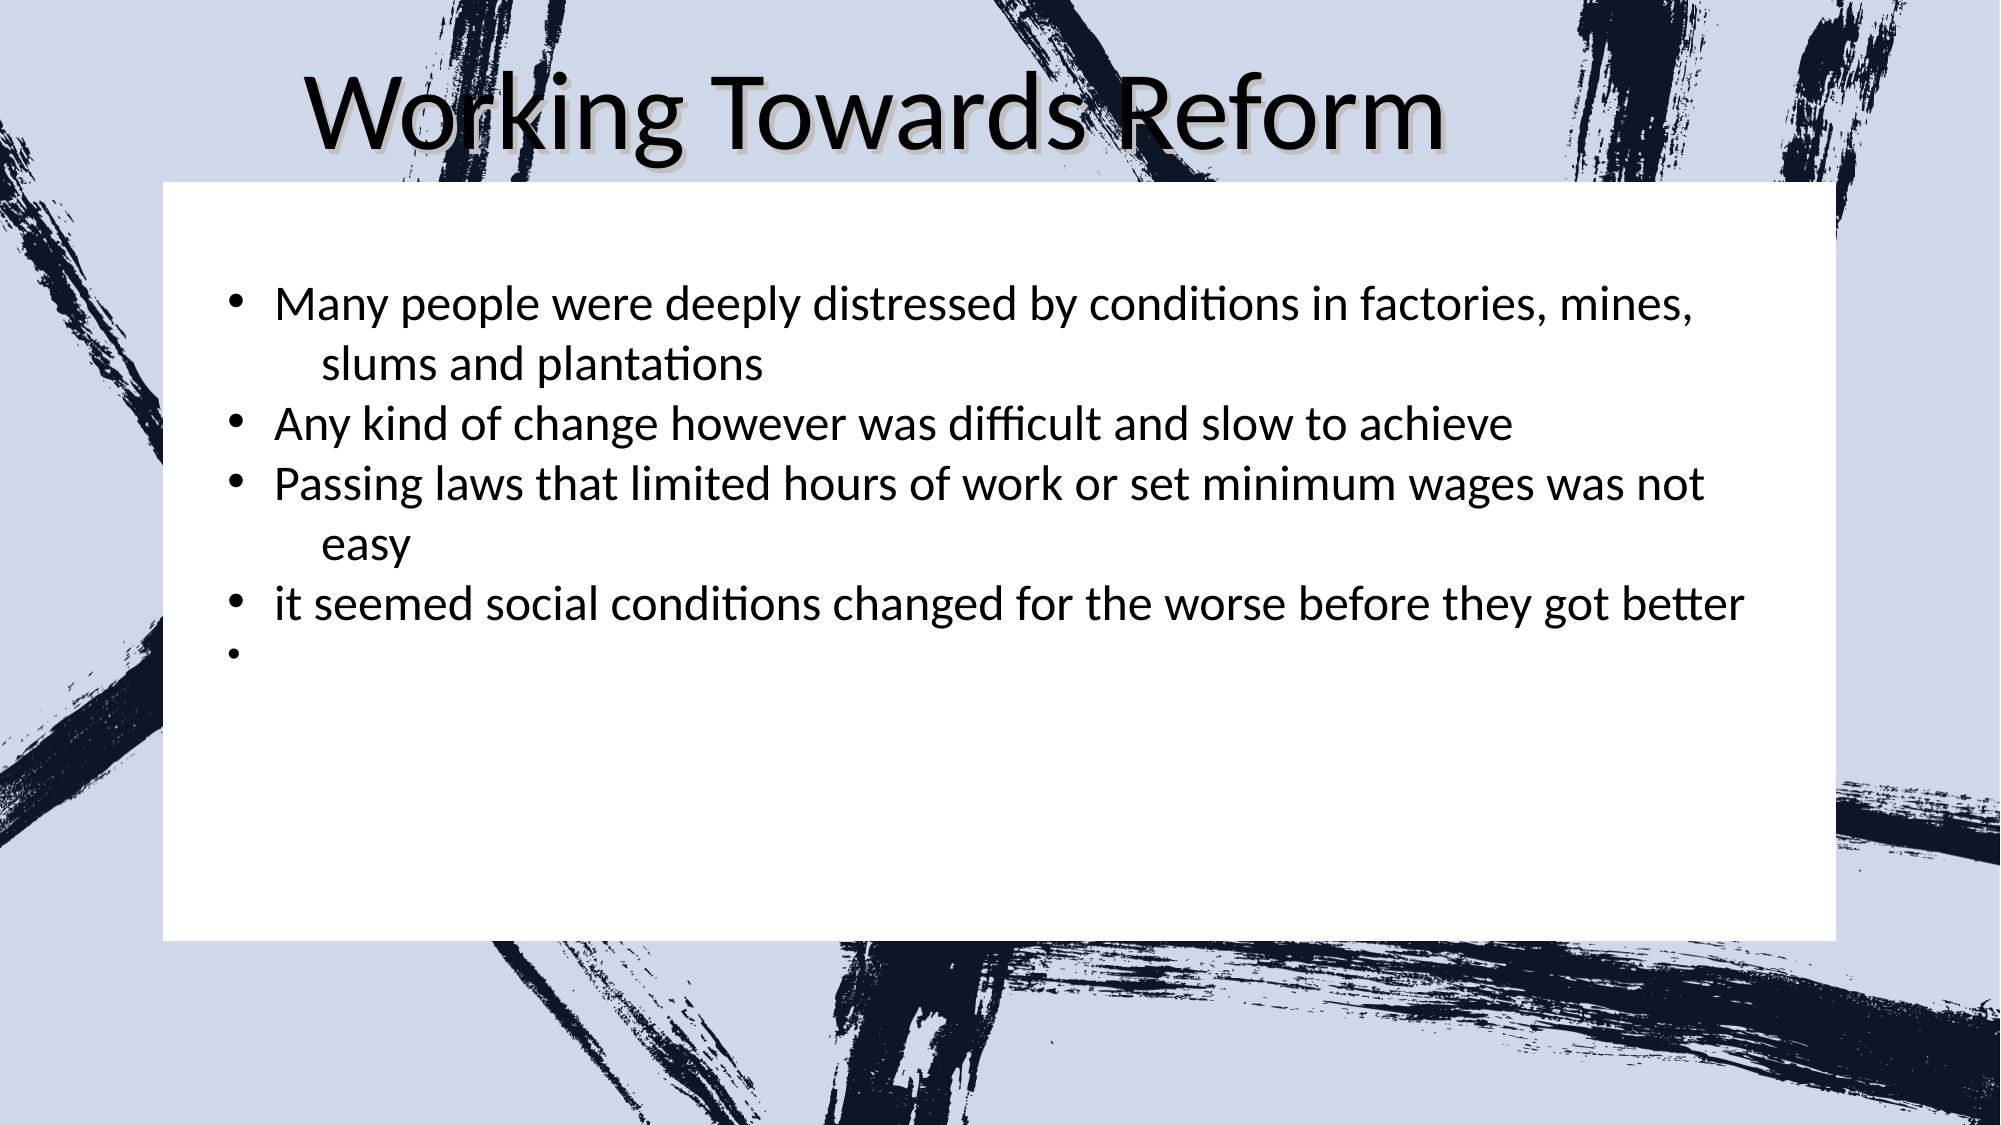

Working Towards Reform
Many people were deeply distressed by conditions in factories, mines, slums and plantations
Any kind of change however was difficult and slow to achieve
Passing laws that limited hours of work or set minimum wages was not easy
it seemed social conditions changed for the worse before they got better